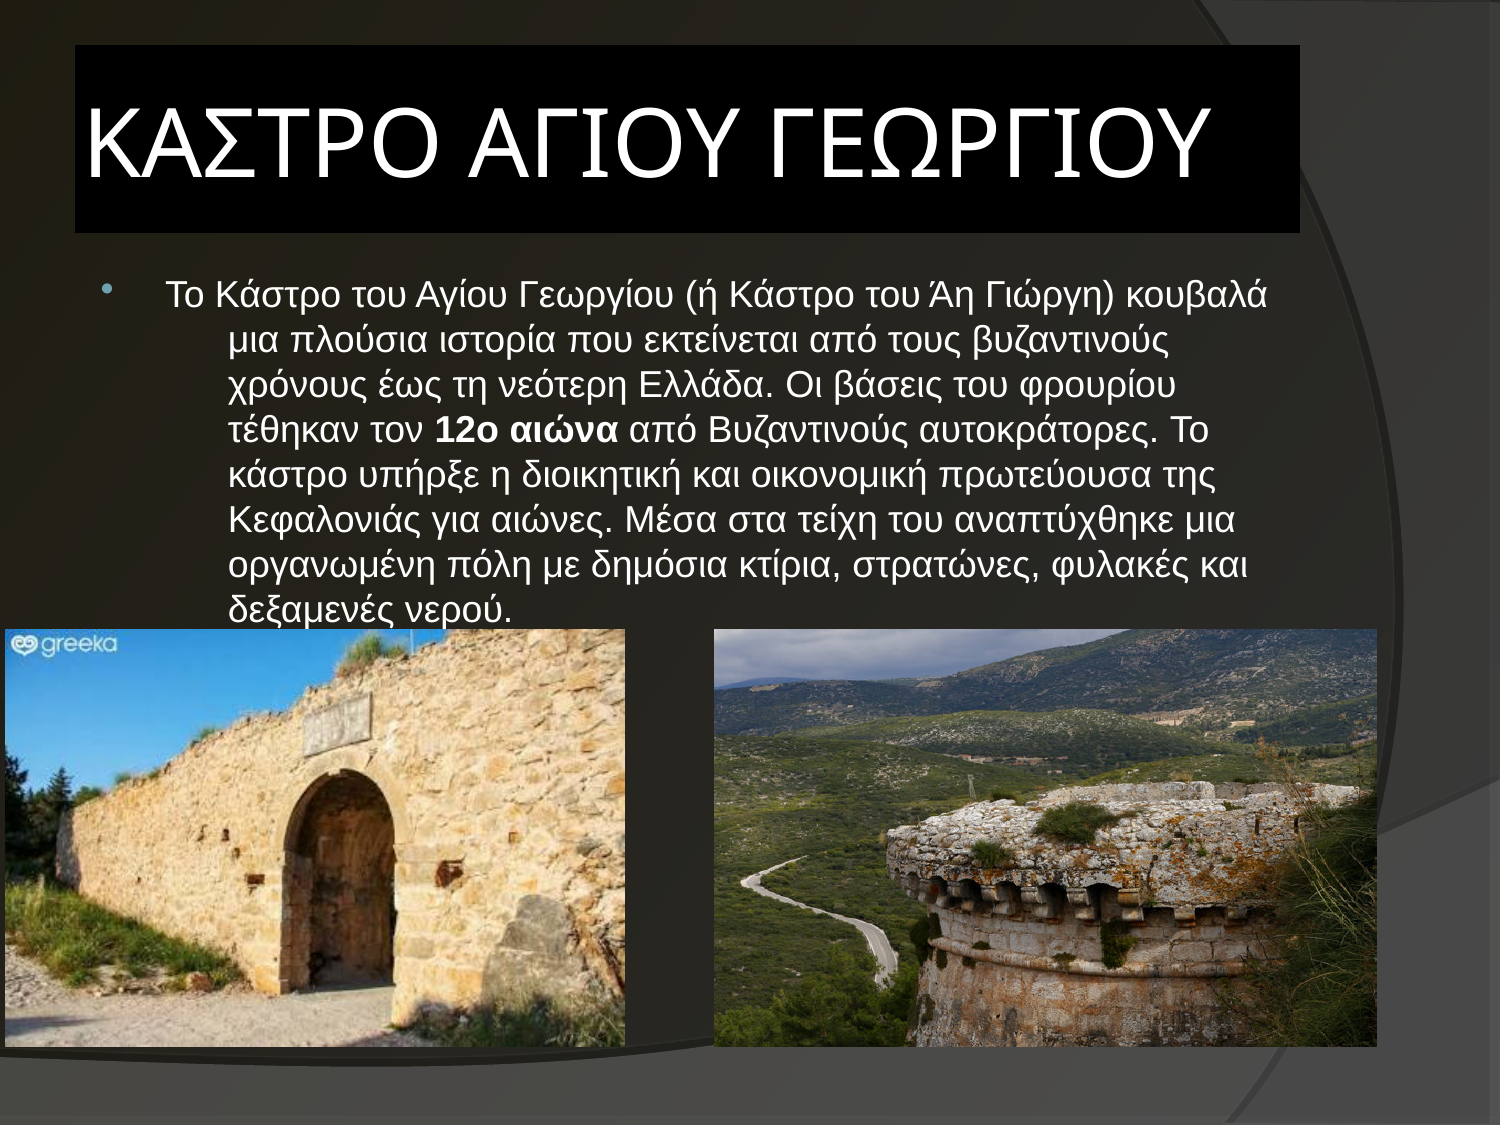

# ΚΑΣΤΡΟ ΑΓΙΟΥ ΓΕΩΡΓΙΟΥ
Το Κάστρο του Αγίου Γεωργίου (ή Κάστρο του Άη Γιώργη) κουβαλά μια πλούσια ιστορία που εκτείνεται από τους βυζαντινούς χρόνους έως τη νεότερη Ελλάδα. Οι βάσεις του φρουρίου τέθηκαν τον 12ο αιώνα από Βυζαντινούς αυτοκράτορες. Το κάστρο υπήρξε η διοικητική και οικονομική πρωτεύουσα της Κεφαλονιάς για αιώνες. Μέσα στα τείχη του αναπτύχθηκε μια οργανωμένη πόλη με δημόσια κτίρια, στρατώνες, φυλακές και δεξαμενές νερού.